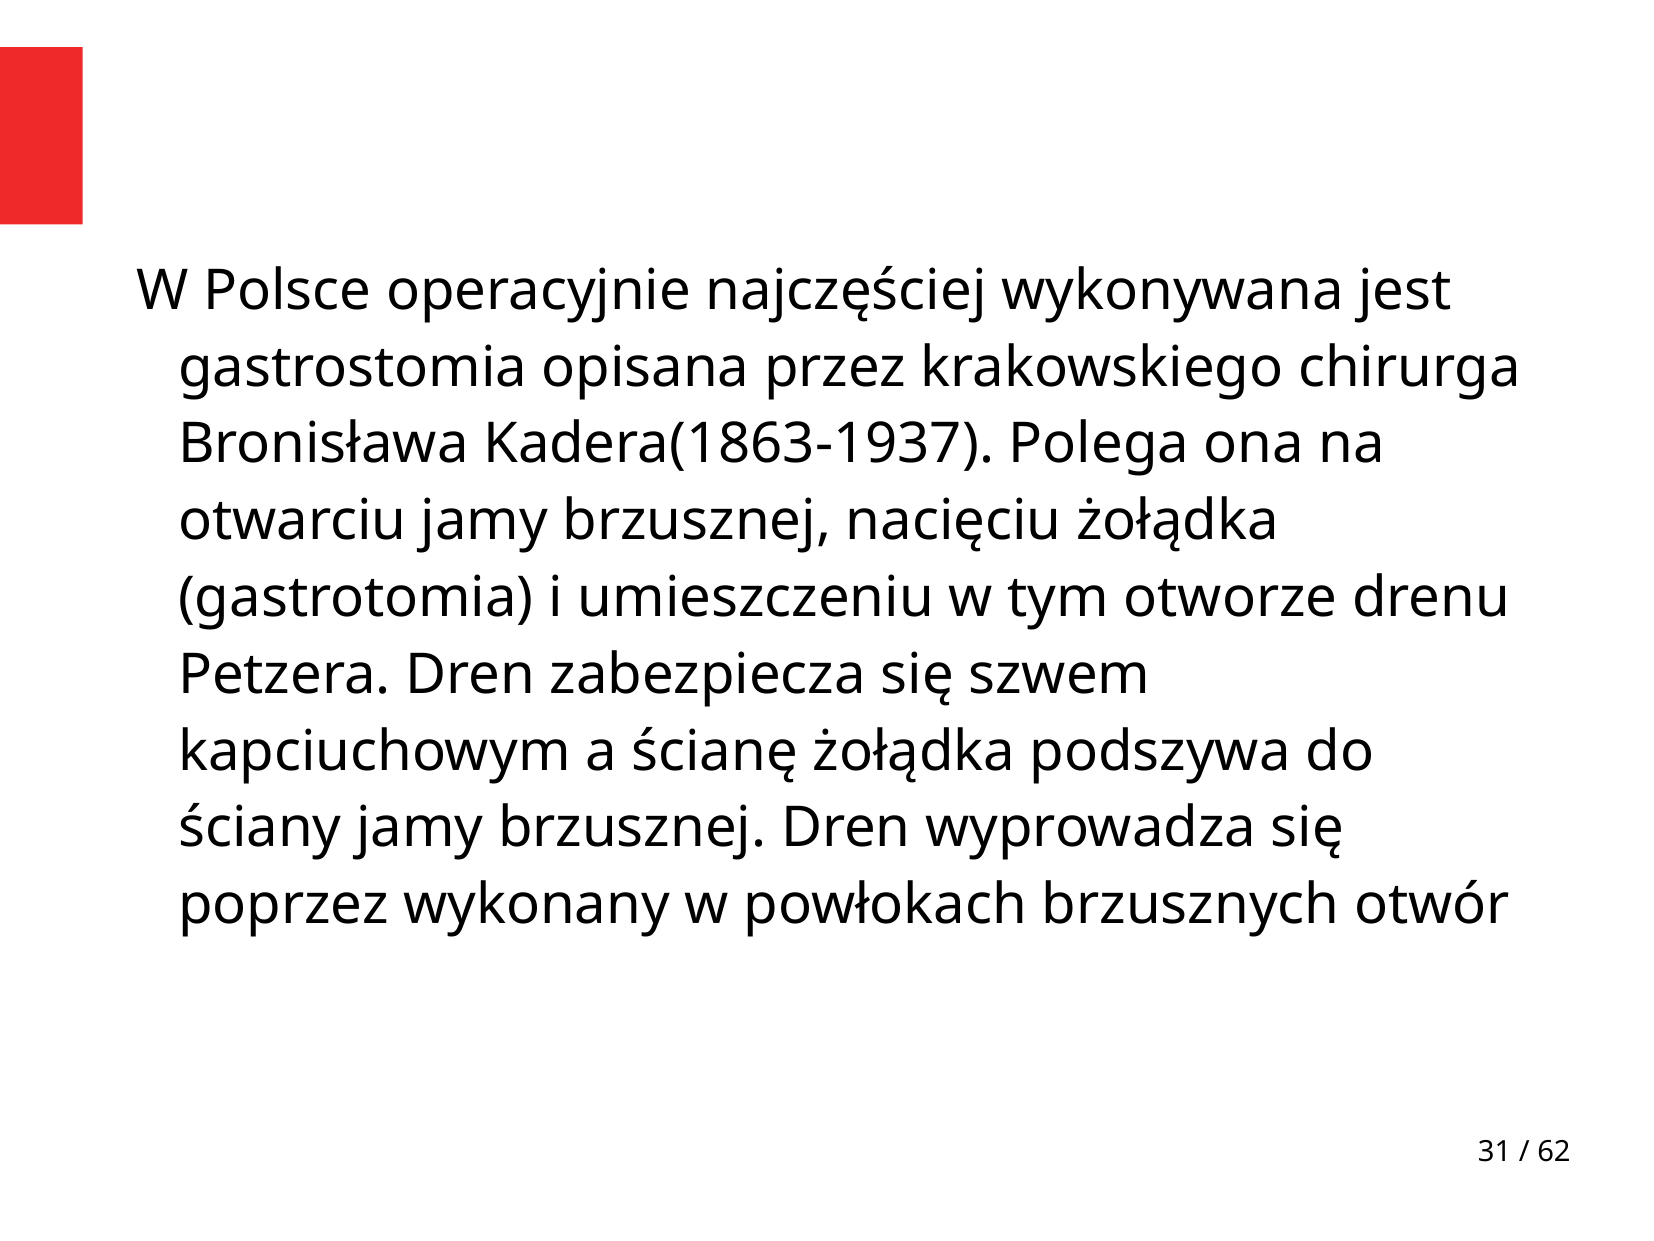

# W Polsce operacyjnie najczęściej wykonywana jest gastrostomia opisana przez krakowskiego chirurga Bronisława Kadera(1863-1937). Polega ona na otwarciu jamy brzusznej, nacięciu żołądka (gastrotomia) i umieszczeniu w tym otworze drenu Petzera. Dren zabezpiecza się szwem kapciuchowym a ścianę żołądka podszywa do ściany jamy brzusznej. Dren wyprowadza się poprzez wykonany w powłokach brzusznych otwór
31